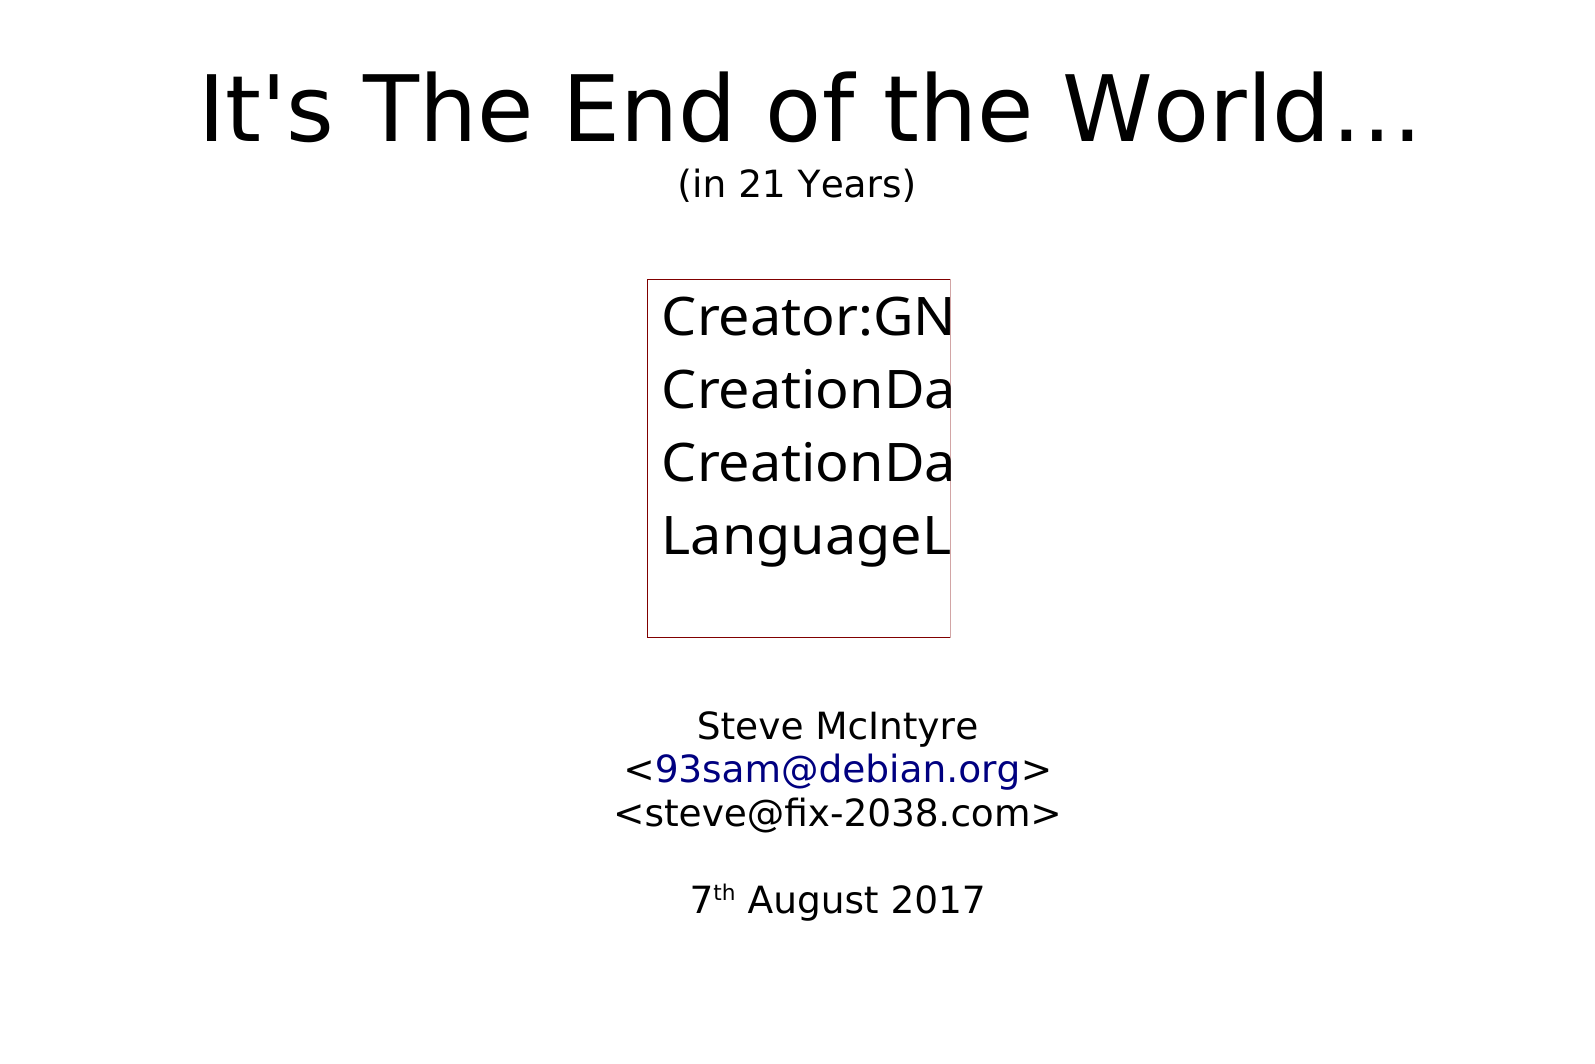

# It's The End of the World… (in 21 Years)
Steve McIntyre
<93sam@debian.org>
<steve@fix-2038.com>
7th August 2017
1